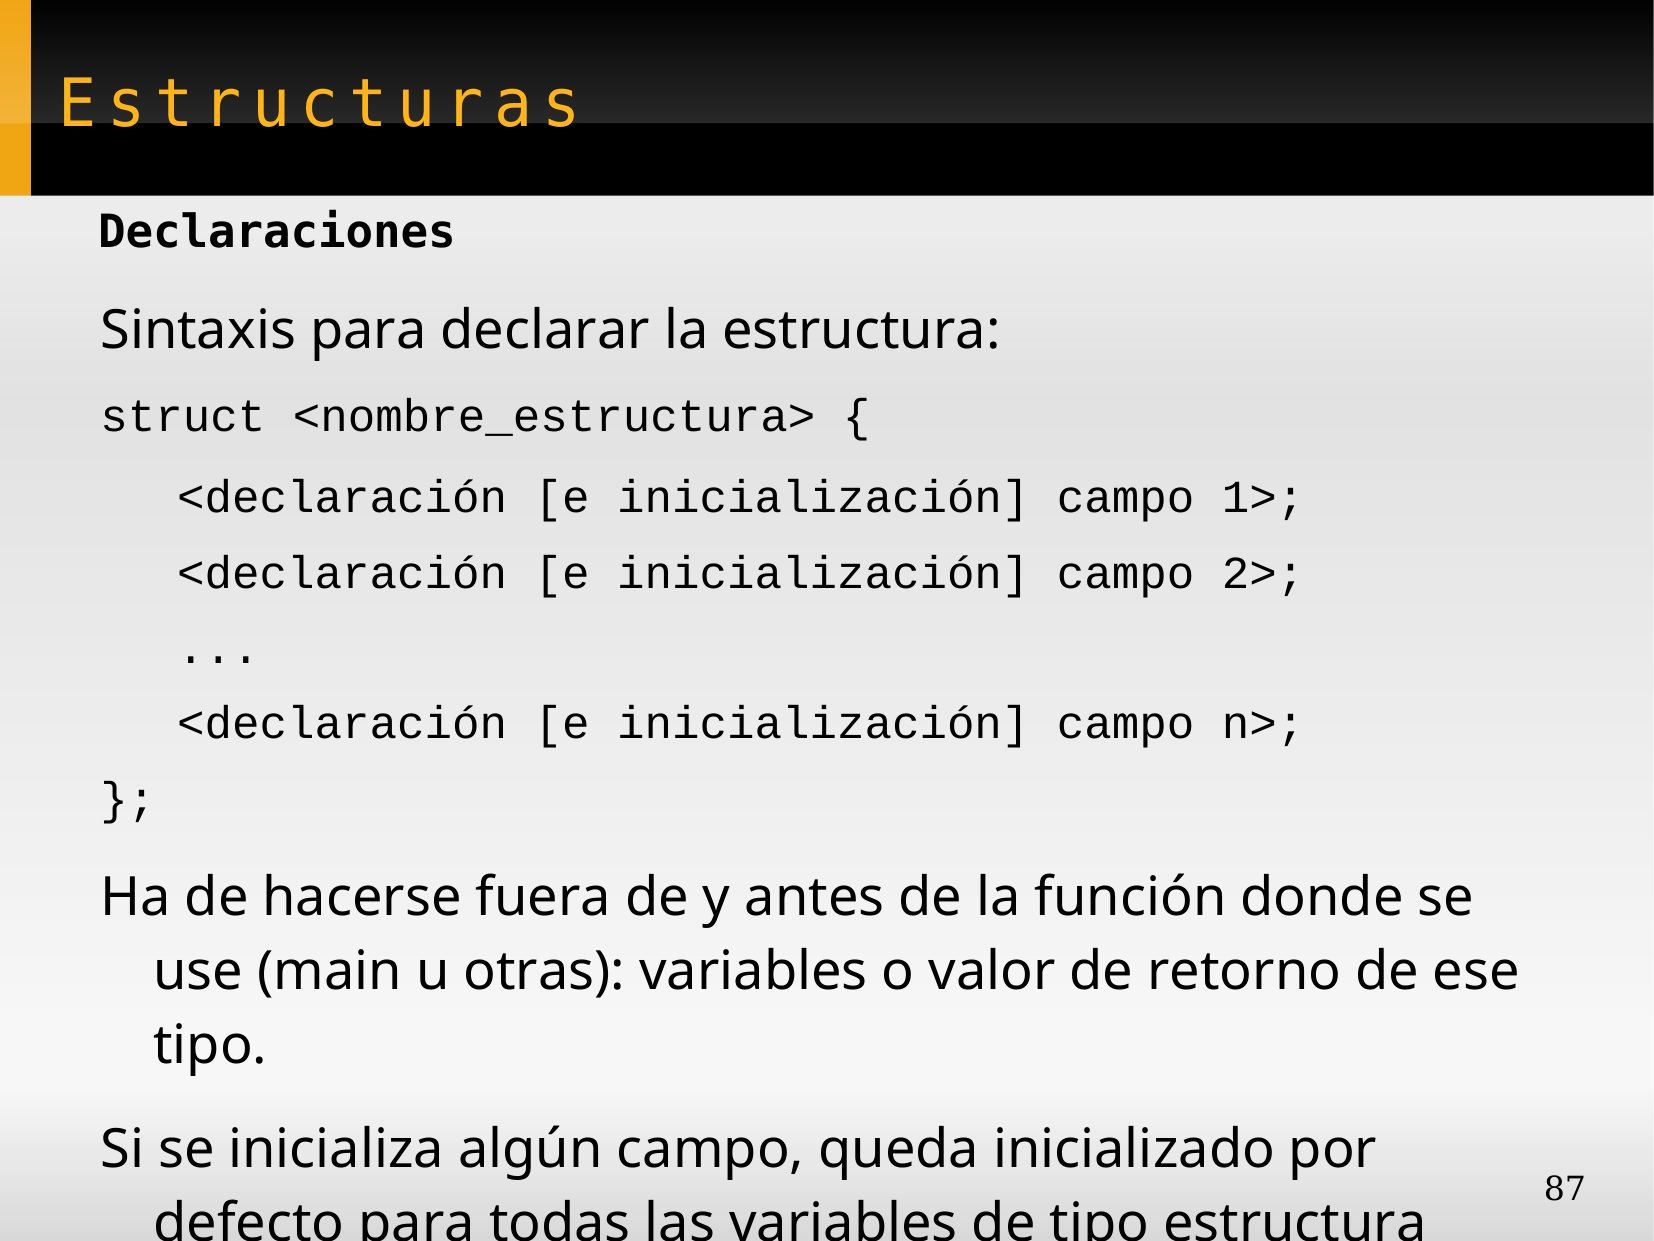

# Estructuras
Declaraciones
Sintaxis para declarar la estructura:
struct <nombre_estructura> {
<declaración [e inicialización] campo 1>;
<declaración [e inicialización] campo 2>;
...
<declaración [e inicialización] campo n>;
};
Ha de hacerse fuera de y antes de la función donde se use (main u otras): variables o valor de retorno de ese tipo.
Si se inicializa algún campo, queda inicializado por defecto para todas las variables de tipo estructura
87